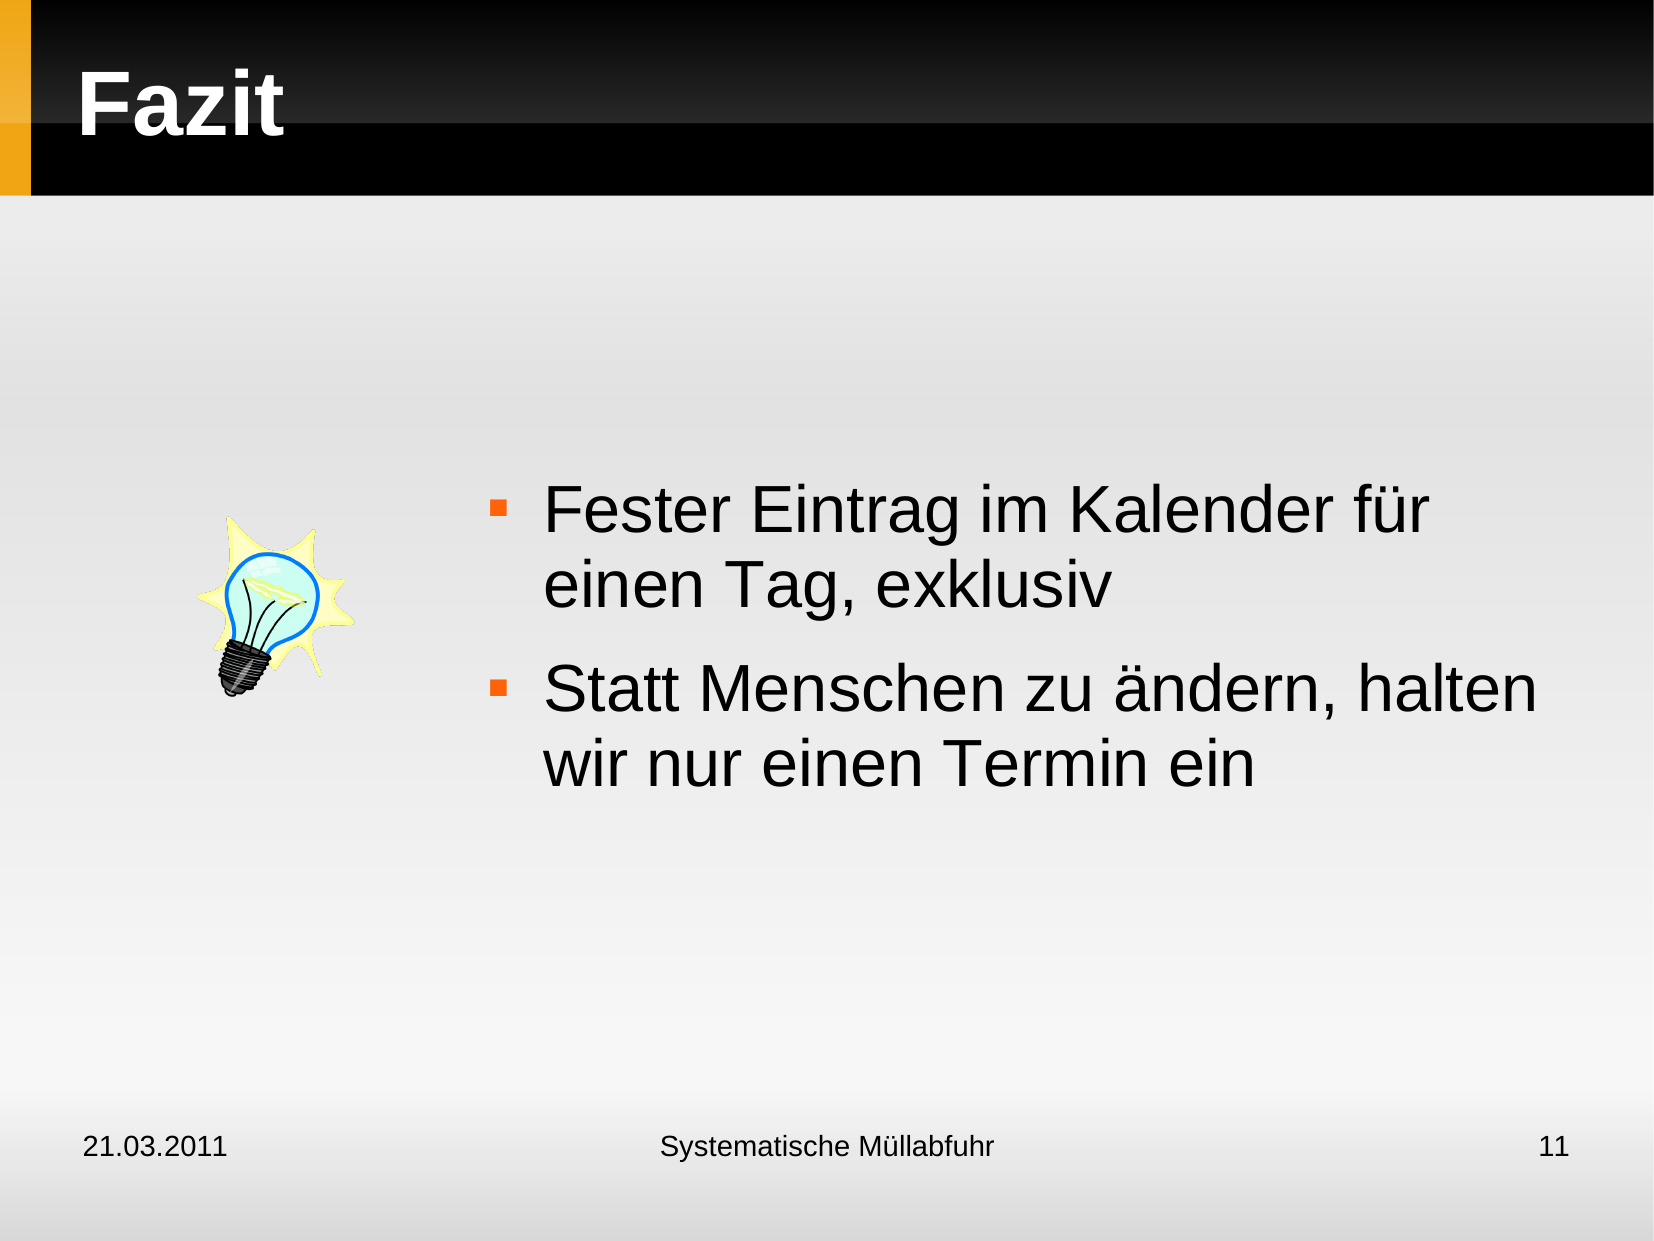

# Fazit
Fester Eintrag im Kalender für einen Tag, exklusiv
Statt Menschen zu ändern, halten wir nur einen Termin ein
21.03.2011
Systematische Müllabfuhr
11